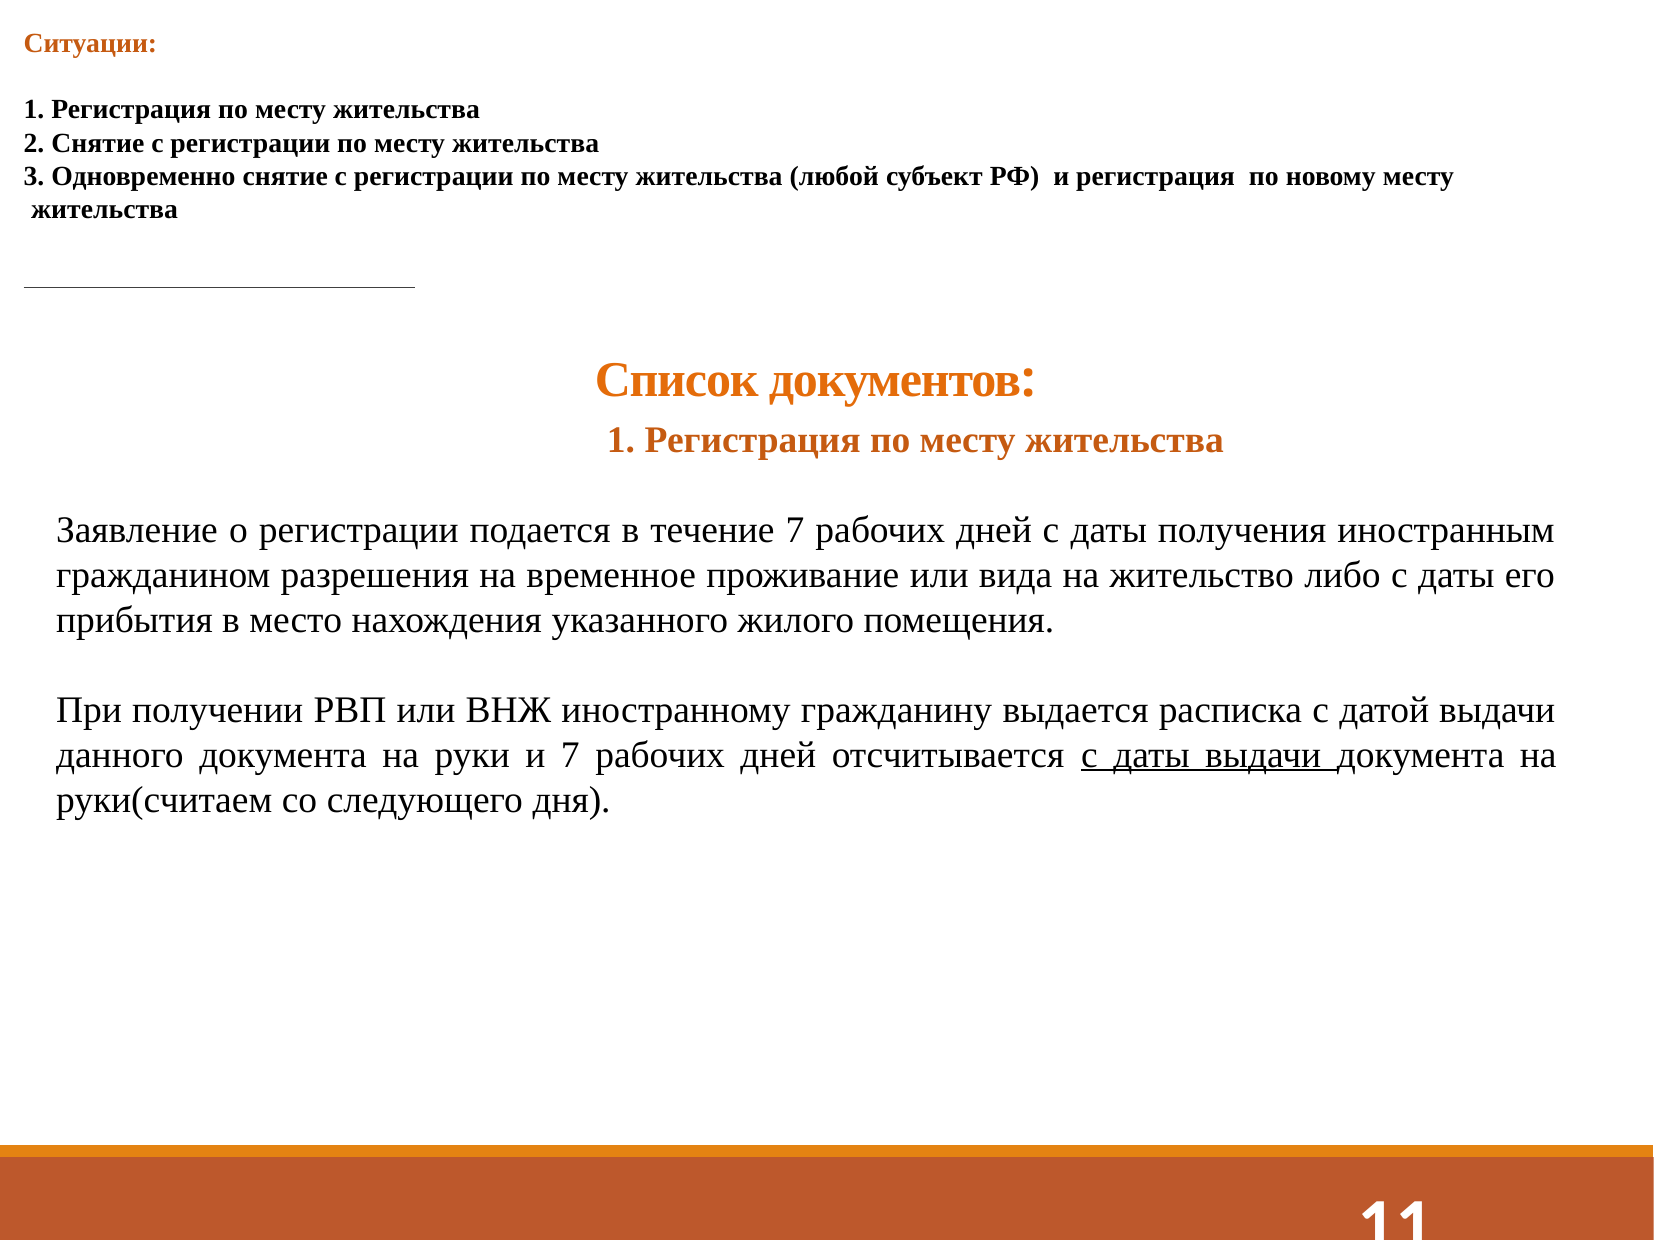

Ситуации:
1. Регистрация по месту жительства
2. Снятие с регистрации по месту жительства
3. Одновременно снятие с регистрации по месту жительства (любой субъект РФ) и регистрация по новому месту жительства
# Список документов:
 1. Регистрация по месту жительства
Заявление о регистрации подается в течение 7 рабочих дней с даты получения иностранным гражданином разрешения на временное проживание или вида на жительство либо с даты его прибытия в место нахождения указанного жилого помещения.
При получении РВП или ВНЖ иностранному гражданину выдается расписка с датой выдачи данного документа на руки и 7 рабочих дней отсчитывается с даты выдачи документа на руки(считаем со следующего дня).